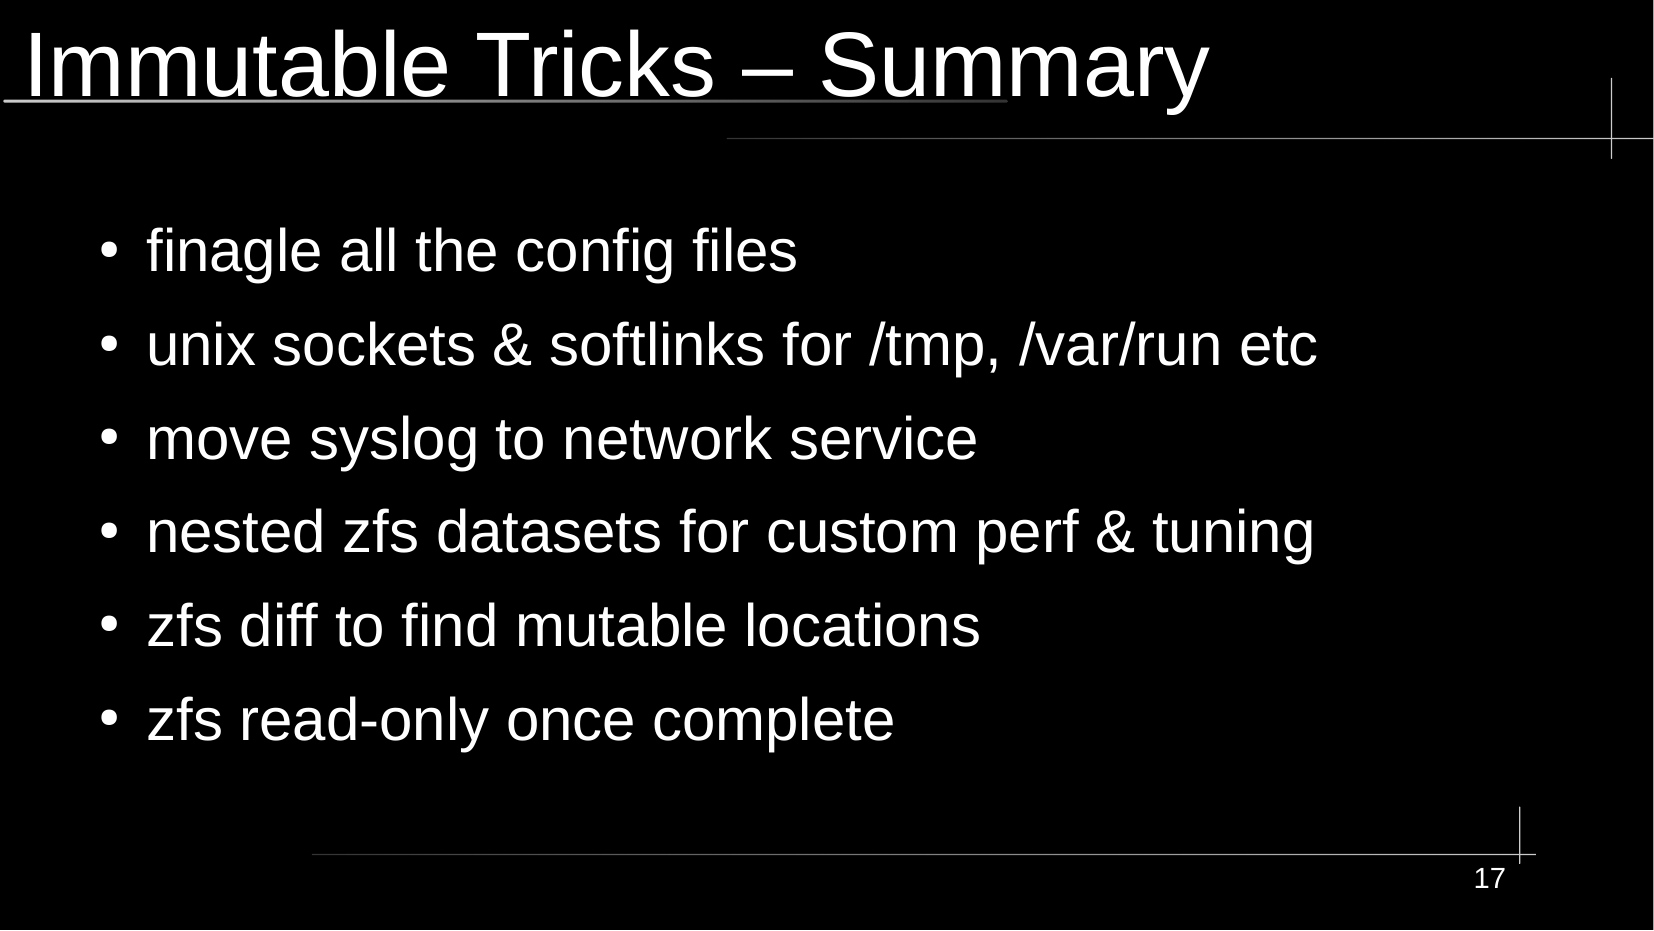

# Immutable Tricks – Summary
finagle all the config files
unix sockets & softlinks for /tmp, /var/run etc
move syslog to network service
nested zfs datasets for custom perf & tuning
zfs diff to find mutable locations
zfs read-only once complete
17